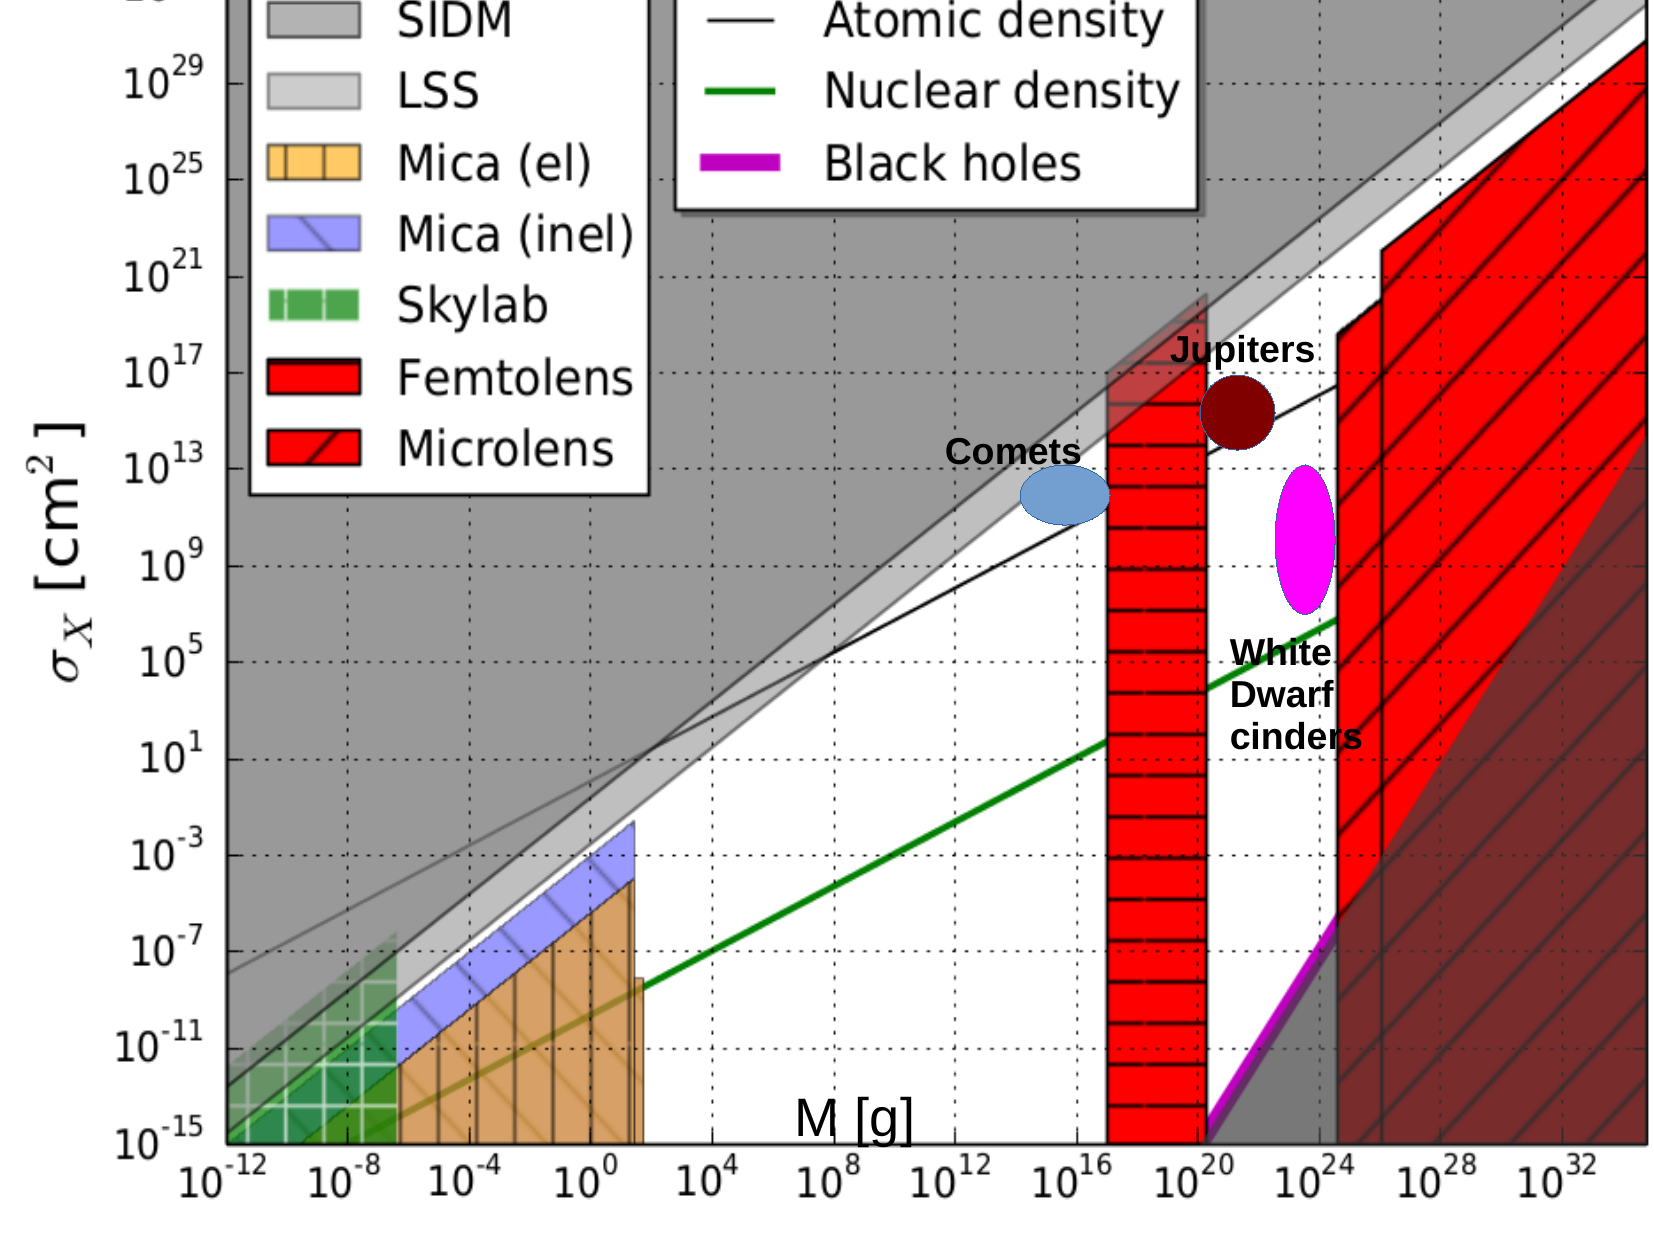

Jupiters
Comets
White Dwarf cinders
 M [g]